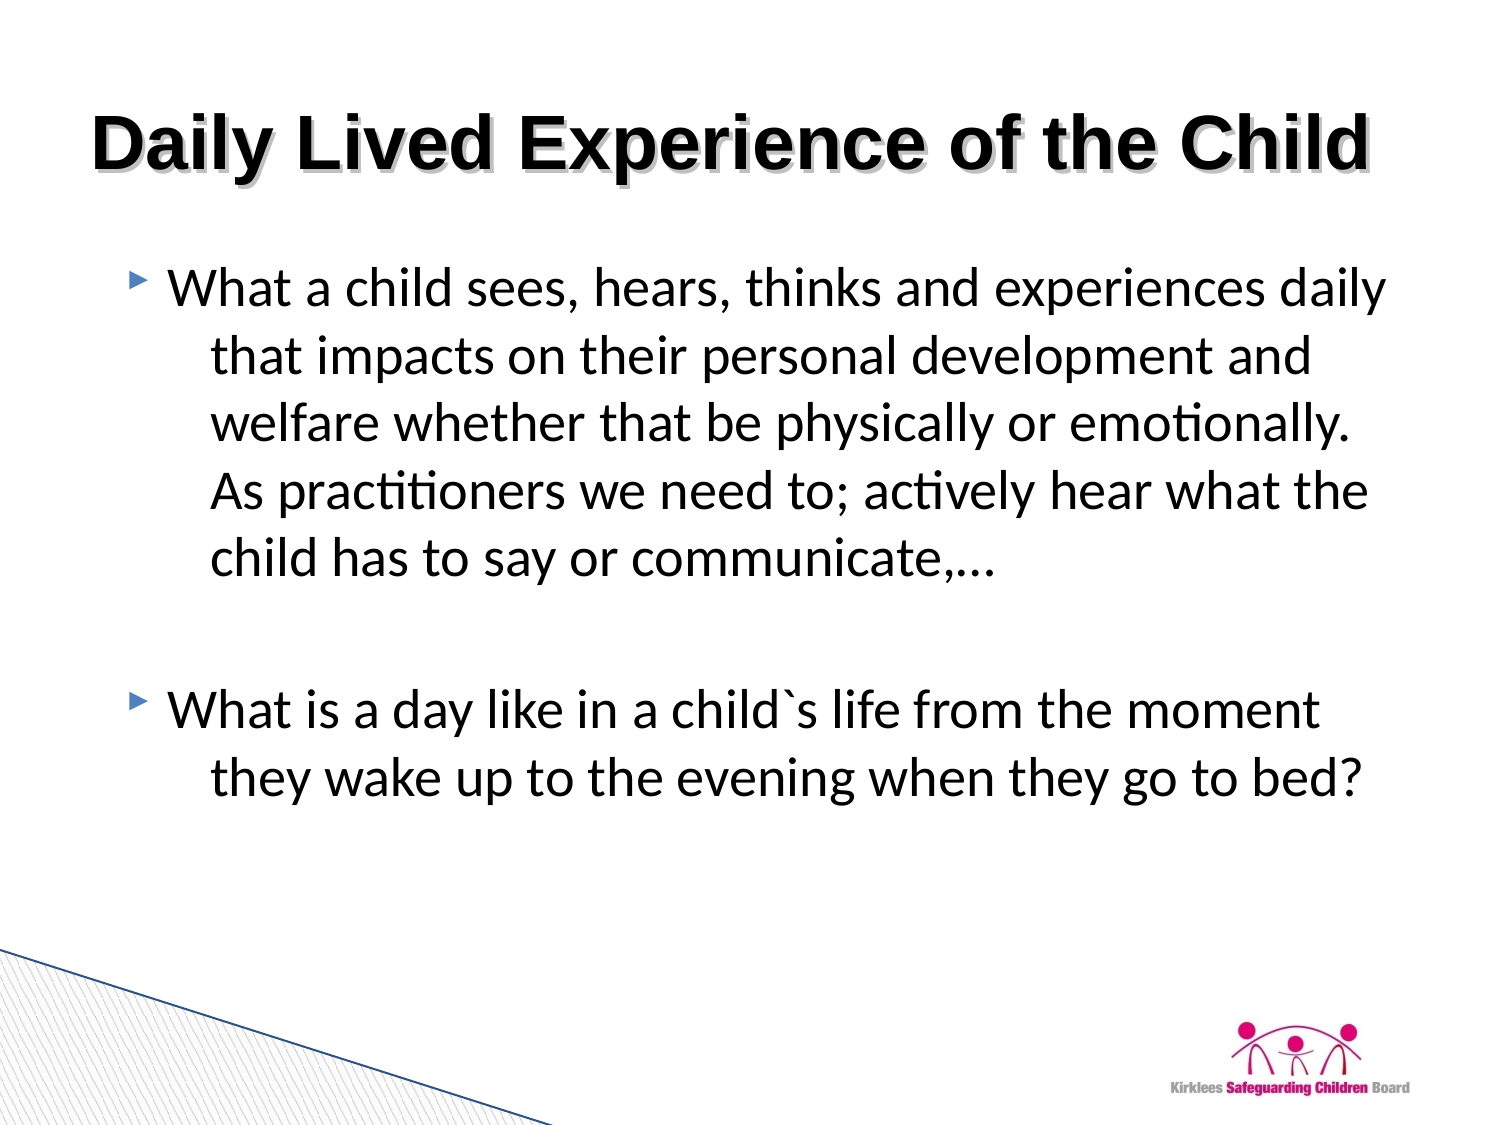

# Daily Lived Experience of the Child
What a child sees, hears, thinks and experiences daily that impacts on their personal development and welfare whether that be physically or emotionally. As practitioners we need to; actively hear what the child has to say or communicate,…
What is a day like in a child`s life from the moment  they wake up to the evening when they go to bed?